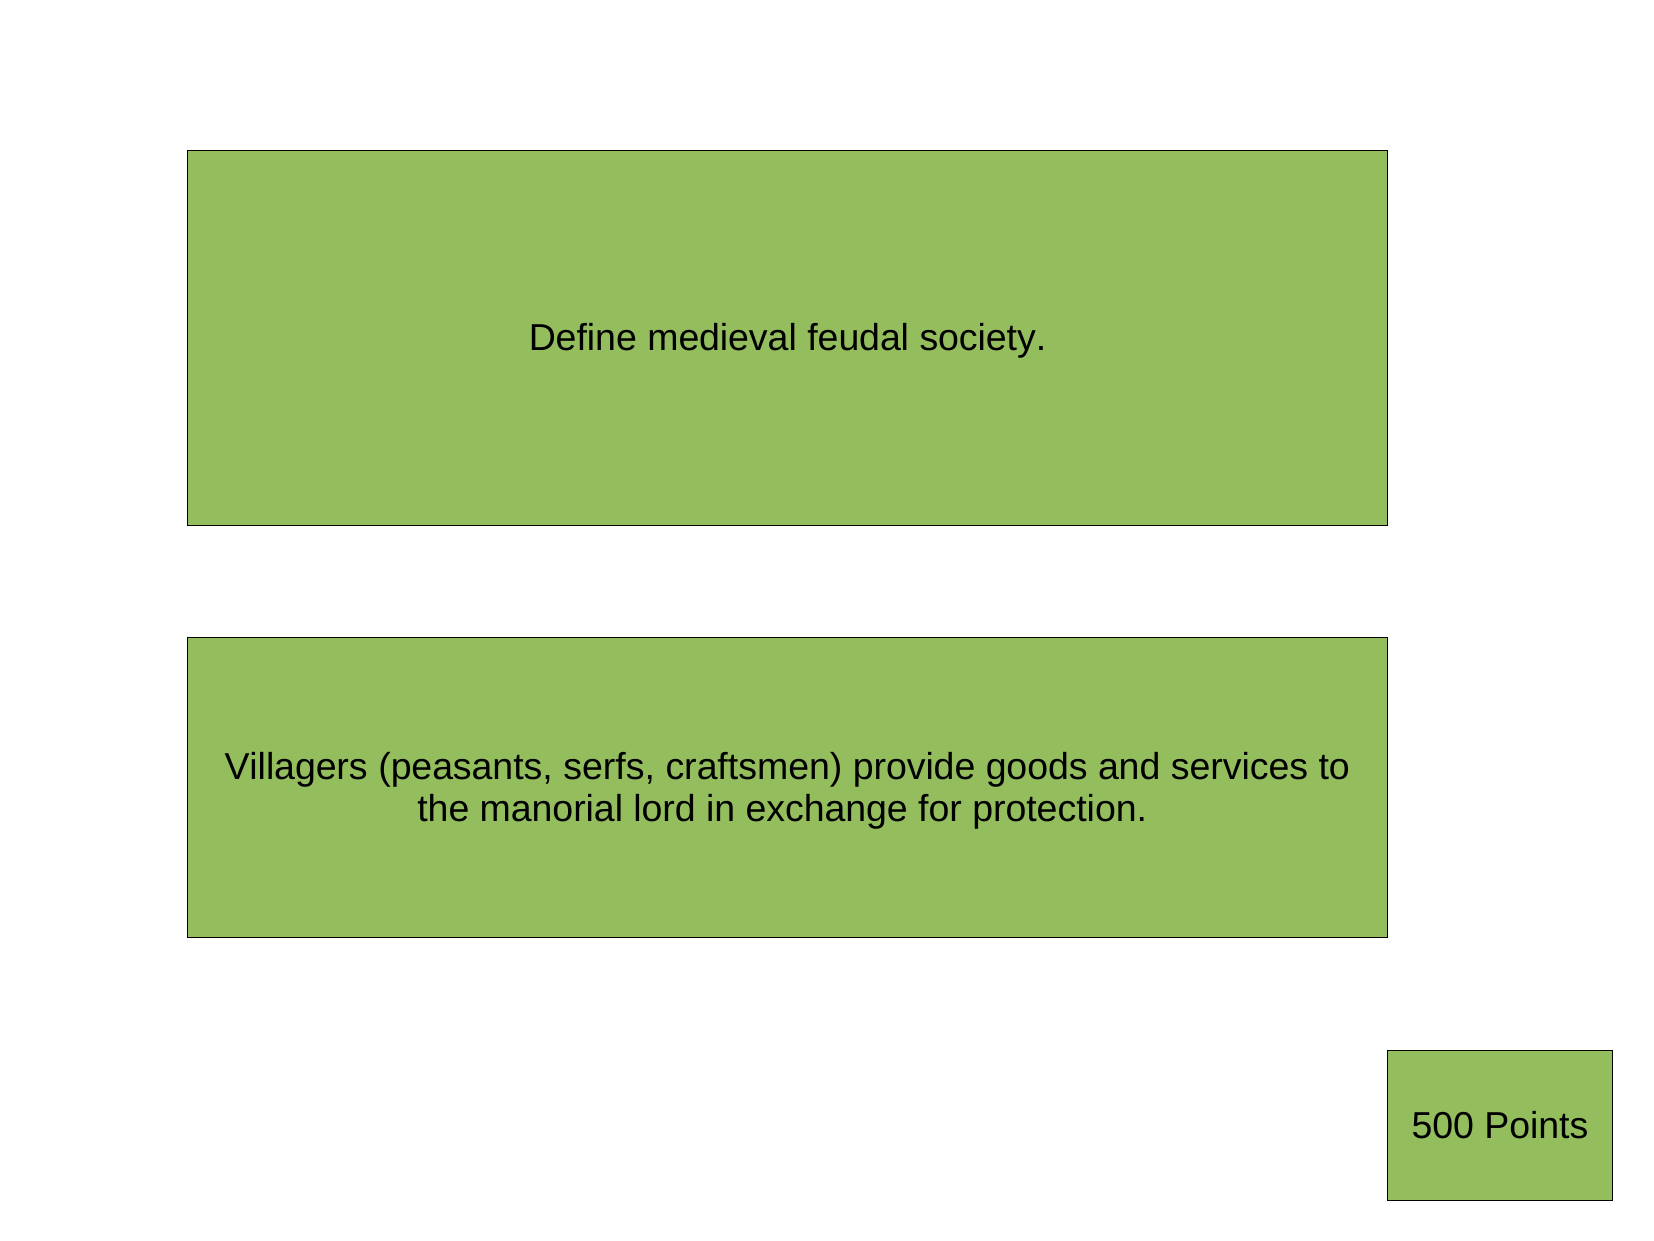

Define medieval feudal society.
Villagers (peasants, serfs, craftsmen) provide goods and services to the manorial lord in exchange for protection.
500 Points